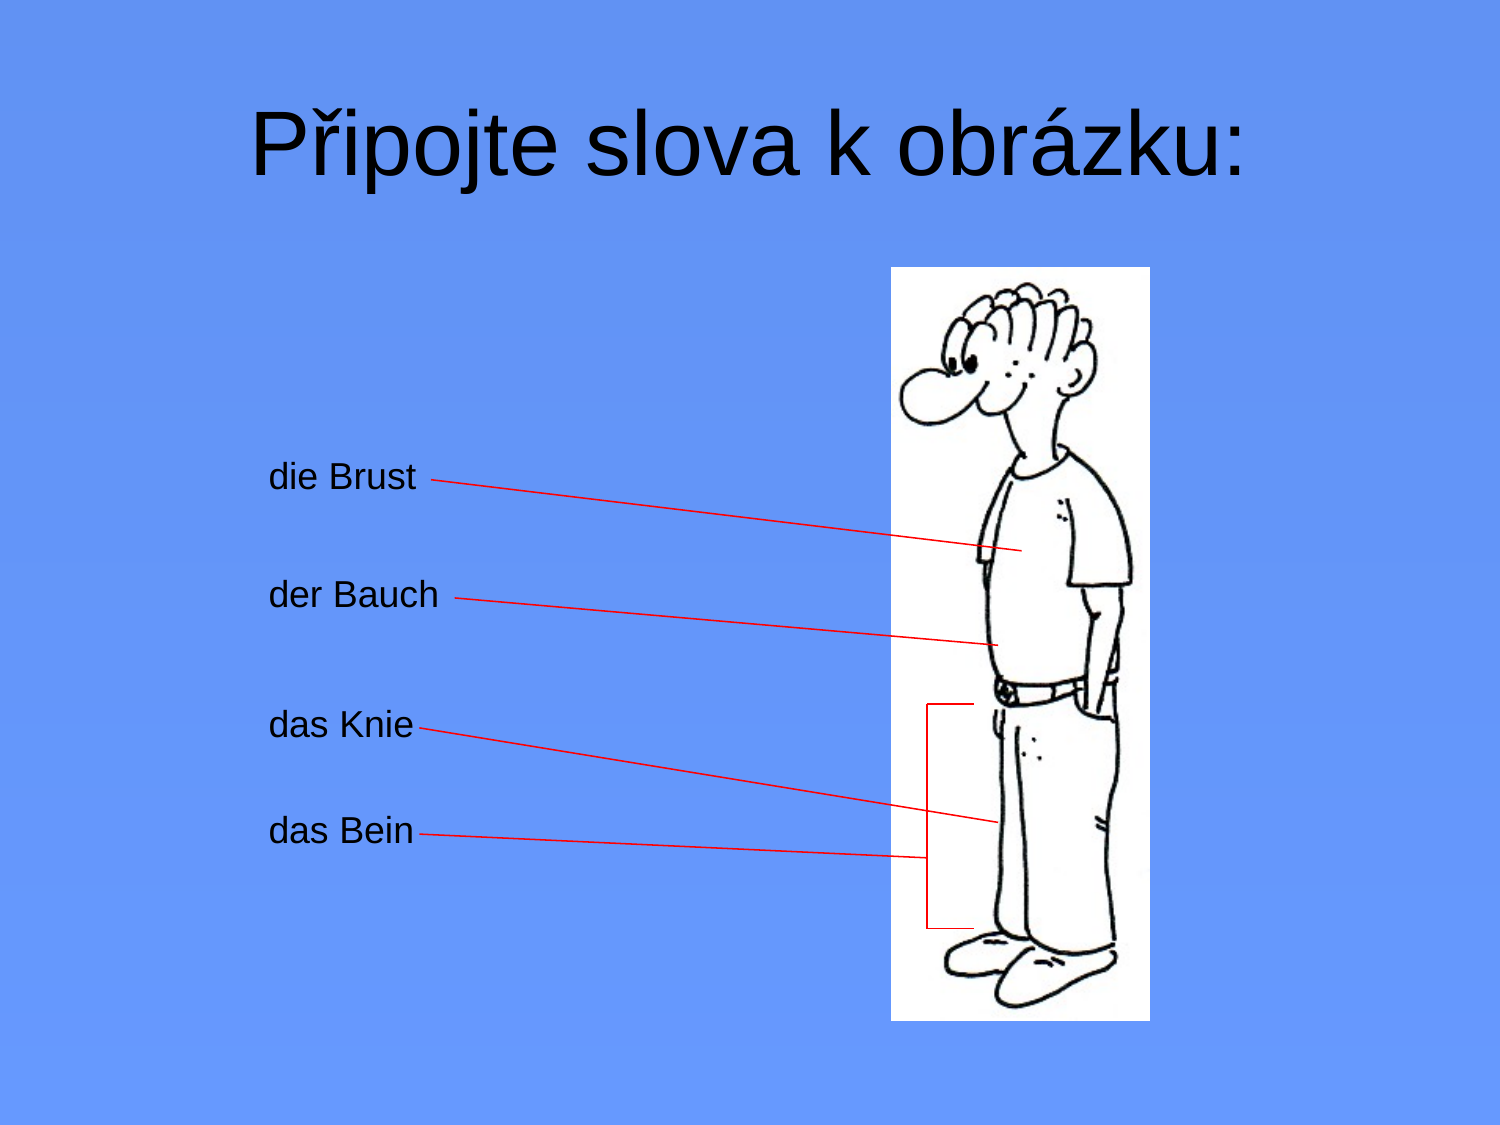

# Připojte slova k obrázku:
die Brust
der Bauch
das Knie
das Bein